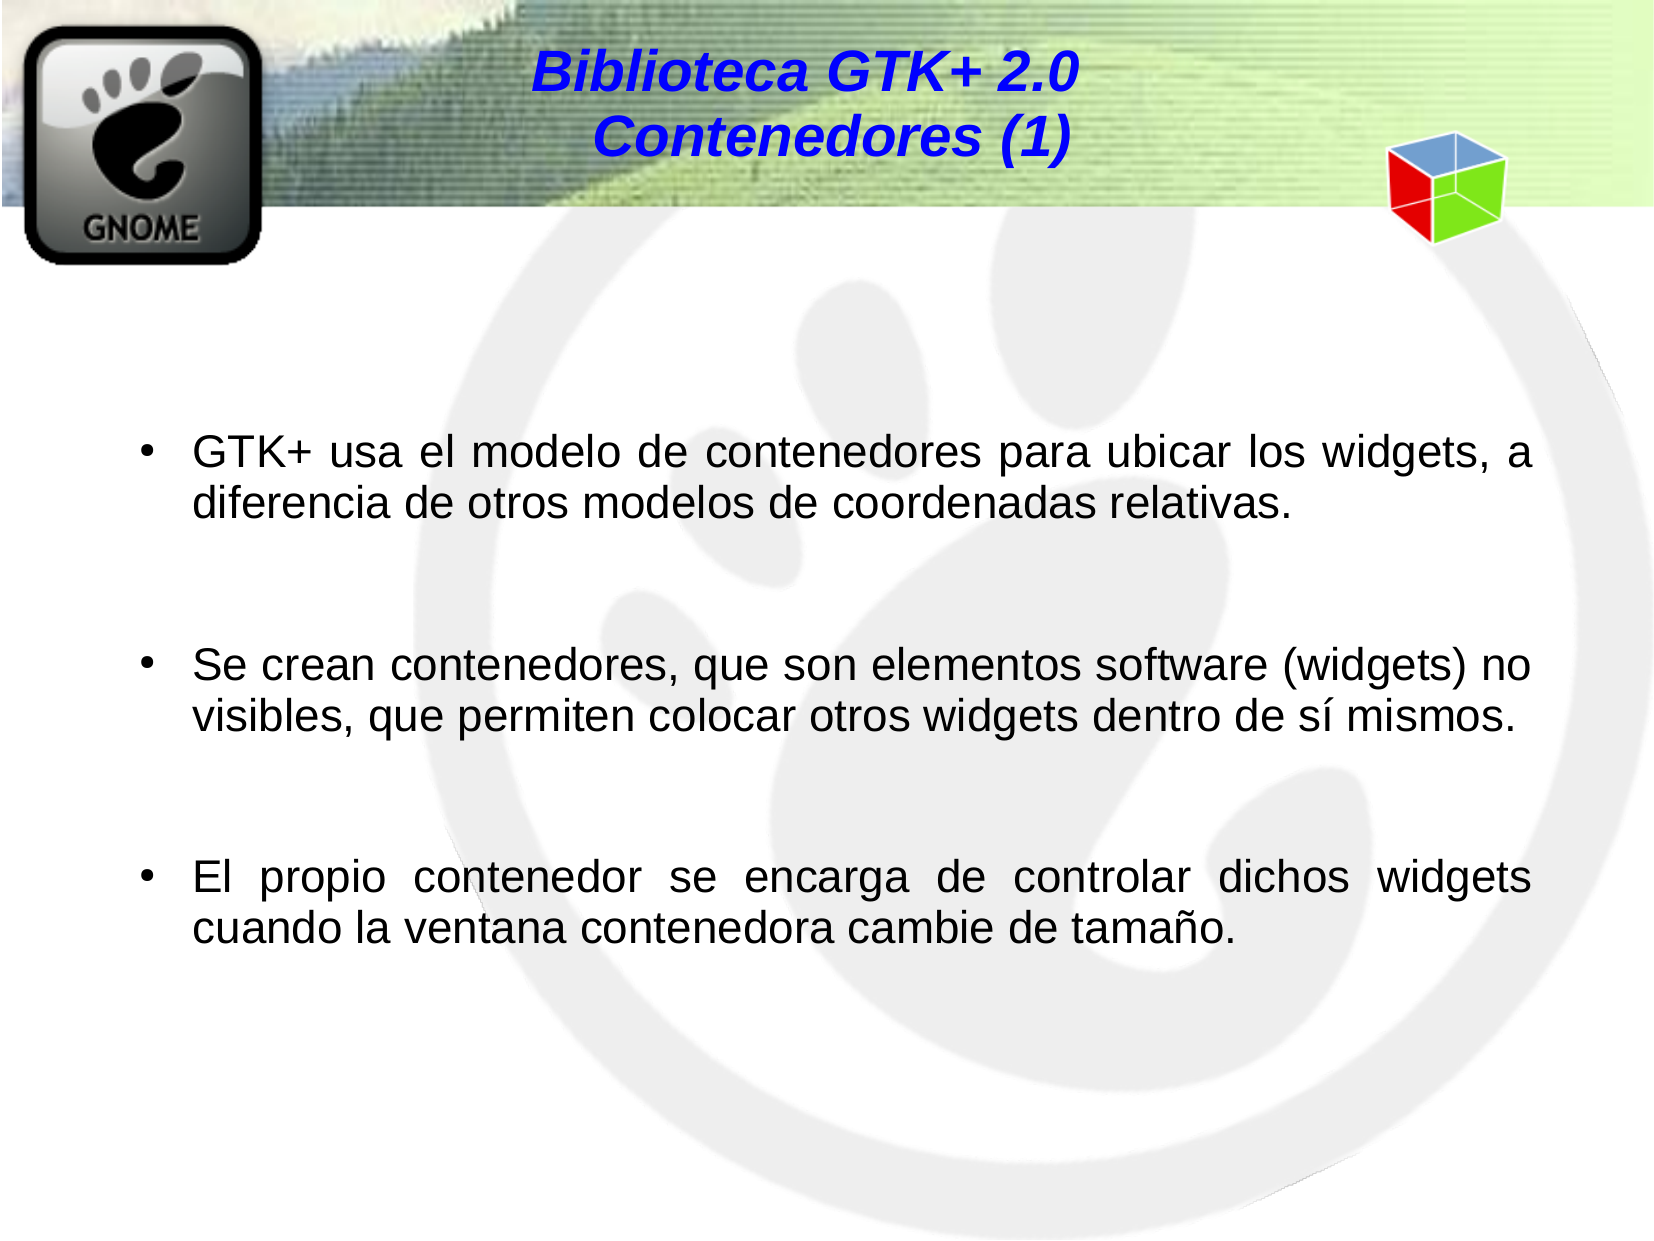

# Biblioteca GTK+ 2.0 Contenedores (1)
GTK+ usa el modelo de contenedores para ubicar los widgets, a diferencia de otros modelos de coordenadas relativas.
Se crean contenedores, que son elementos software (widgets) no visibles, que permiten colocar otros widgets dentro de sí mismos.
El propio contenedor se encarga de controlar dichos widgets cuando la ventana contenedora cambie de tamaño.